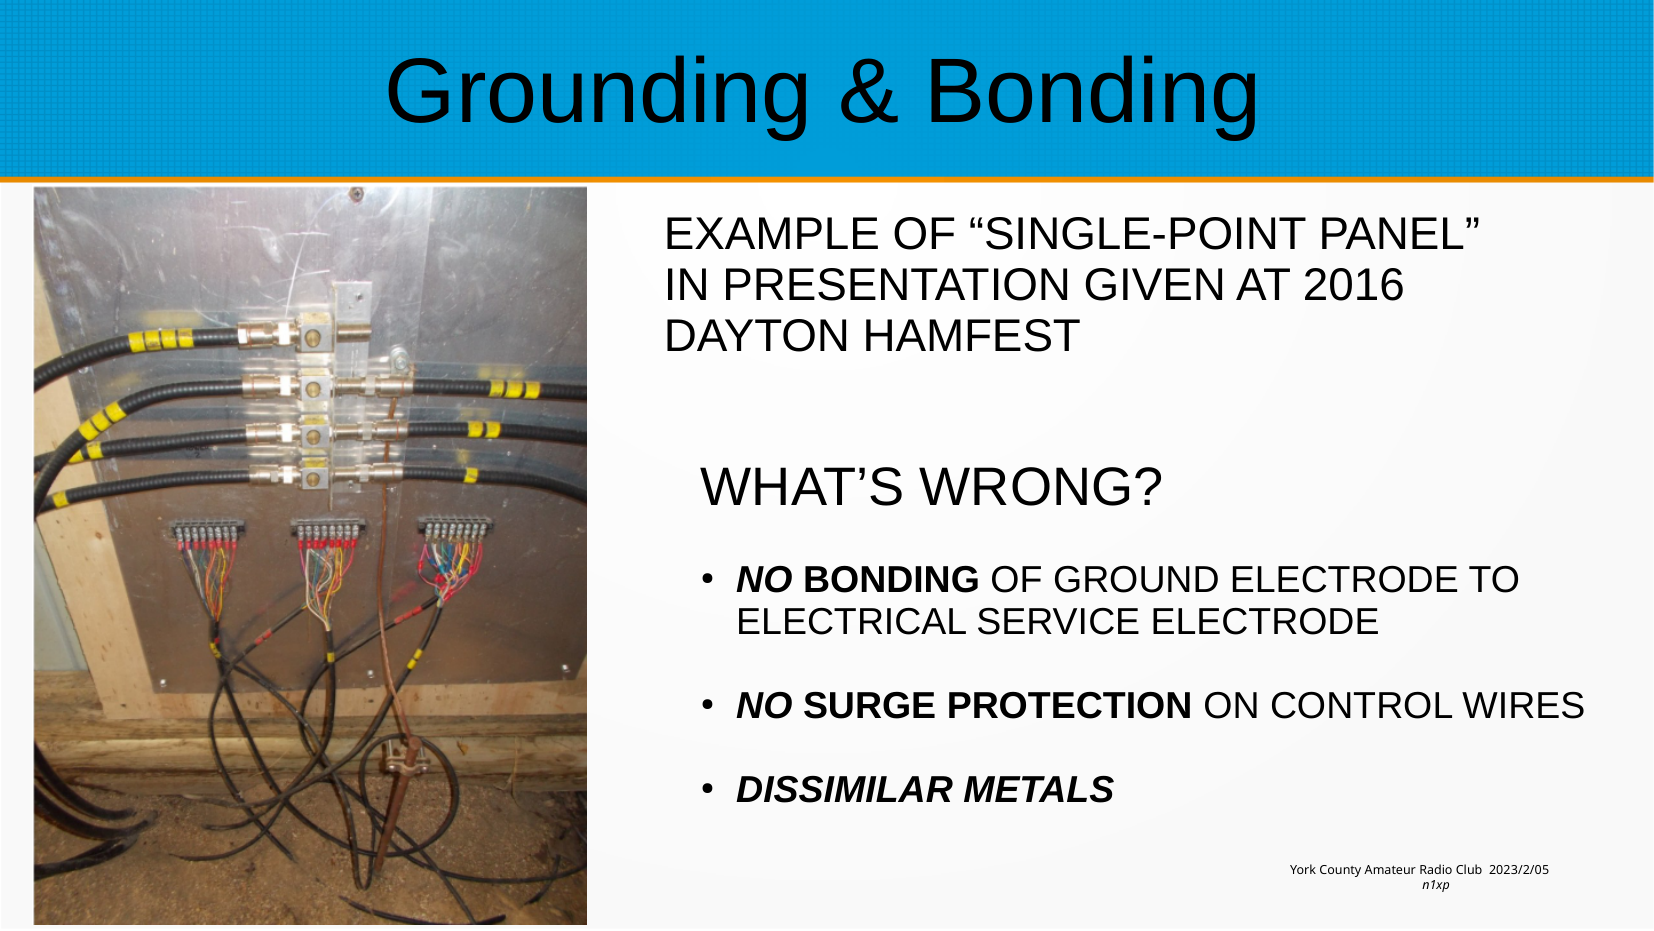

Grounding & Bonding
EXAMPLE OF “SINGLE-POINT PANEL” IN PRESENTATION GIVEN AT 2016 DAYTON HAMFEST
WHAT’S WRONG?
NO BONDING OF GROUND ELECTRODE TO ELECTRICAL SERVICE ELECTRODE
NO SURGE PROTECTION ON CONTROL WIRES
DISSIMILAR METALS
York County Amateur Radio Club 2023/2/05
n1xp